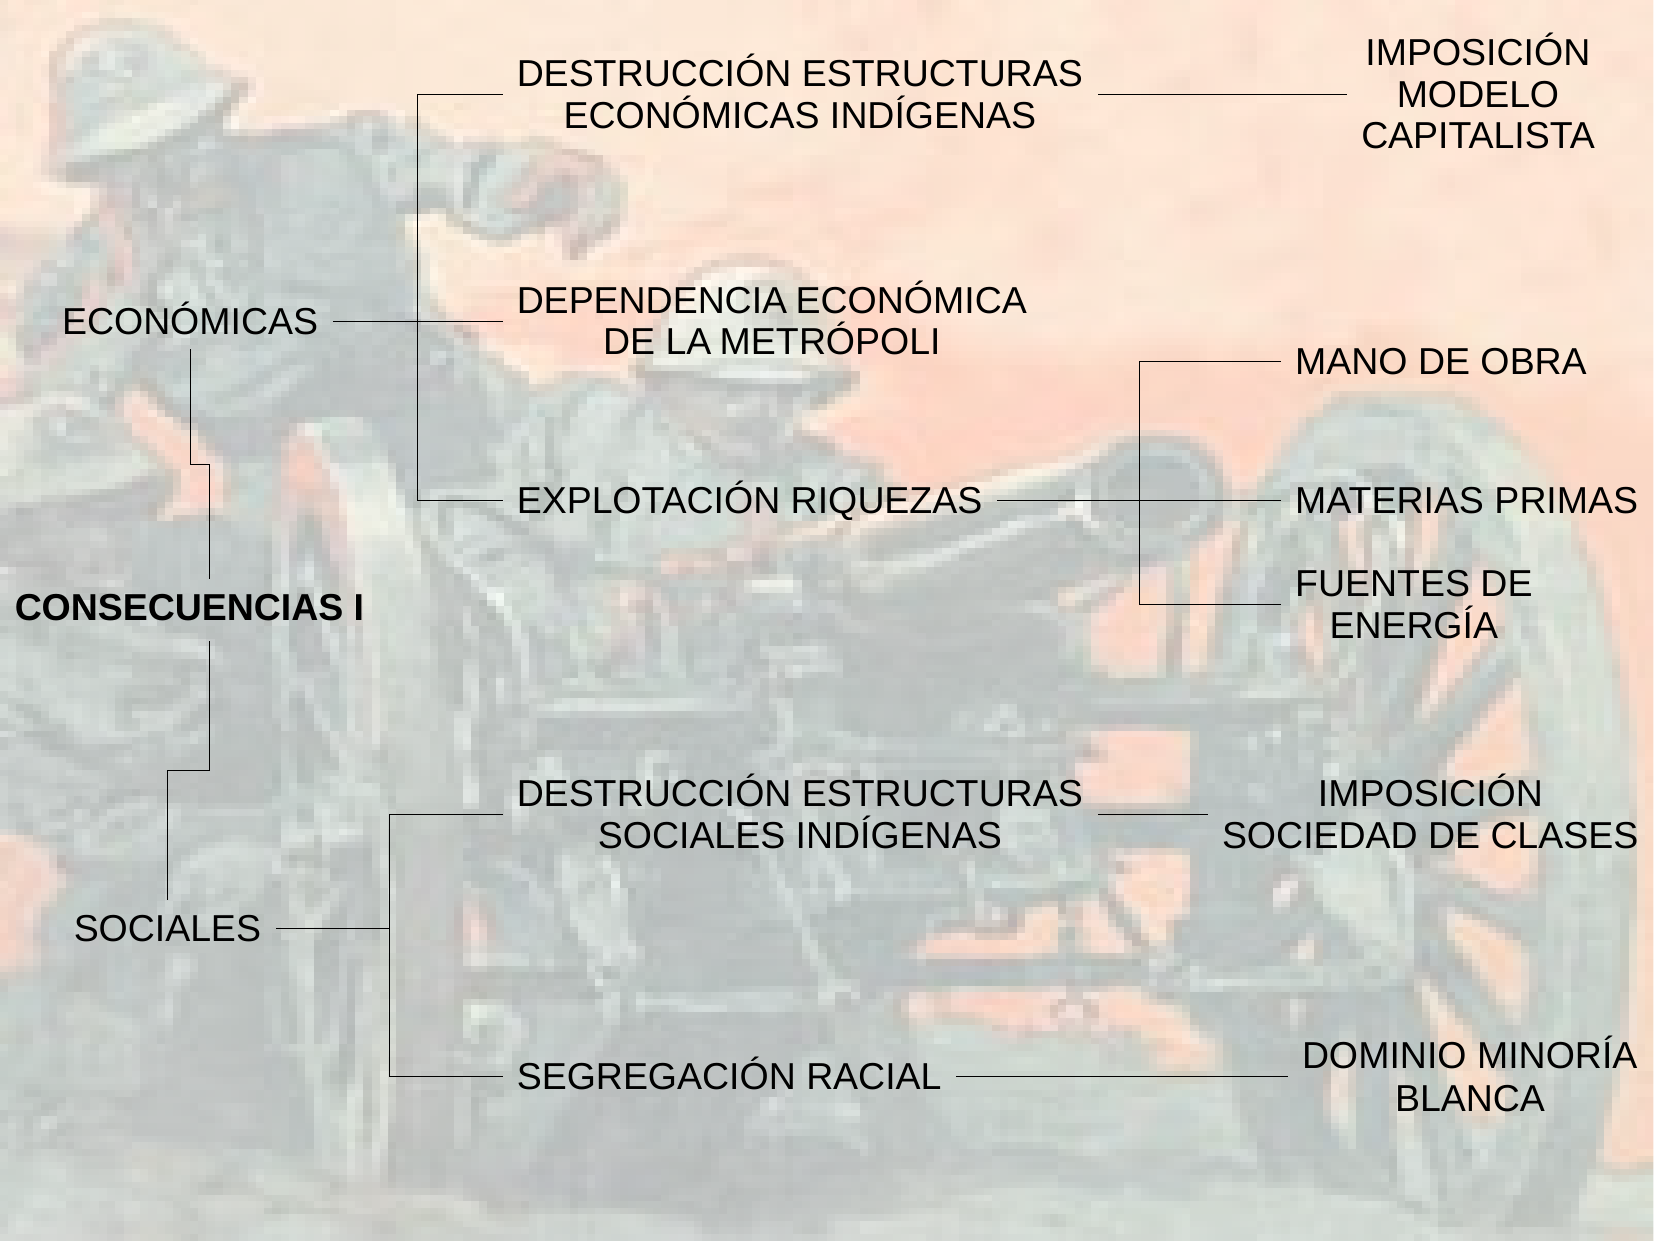

IMPOSICIÓN
MODELO
CAPITALISTA
DESTRUCCIÓN ESTRUCTURAS
ECONÓMICAS INDÍGENAS
DEPENDENCIA ECONÓMICA
DE LA METRÓPOLI
ECONÓMICAS
MANO DE OBRA
EXPLOTACIÓN RIQUEZAS
MATERIAS PRIMAS
FUENTES DE
ENERGÍA
CONSECUENCIAS I
DESTRUCCIÓN ESTRUCTURAS
SOCIALES INDÍGENAS
IMPOSICIÓN
SOCIEDAD DE CLASES
SOCIALES
DOMINIO MINORÍA
BLANCA
SEGREGACIÓN RACIAL